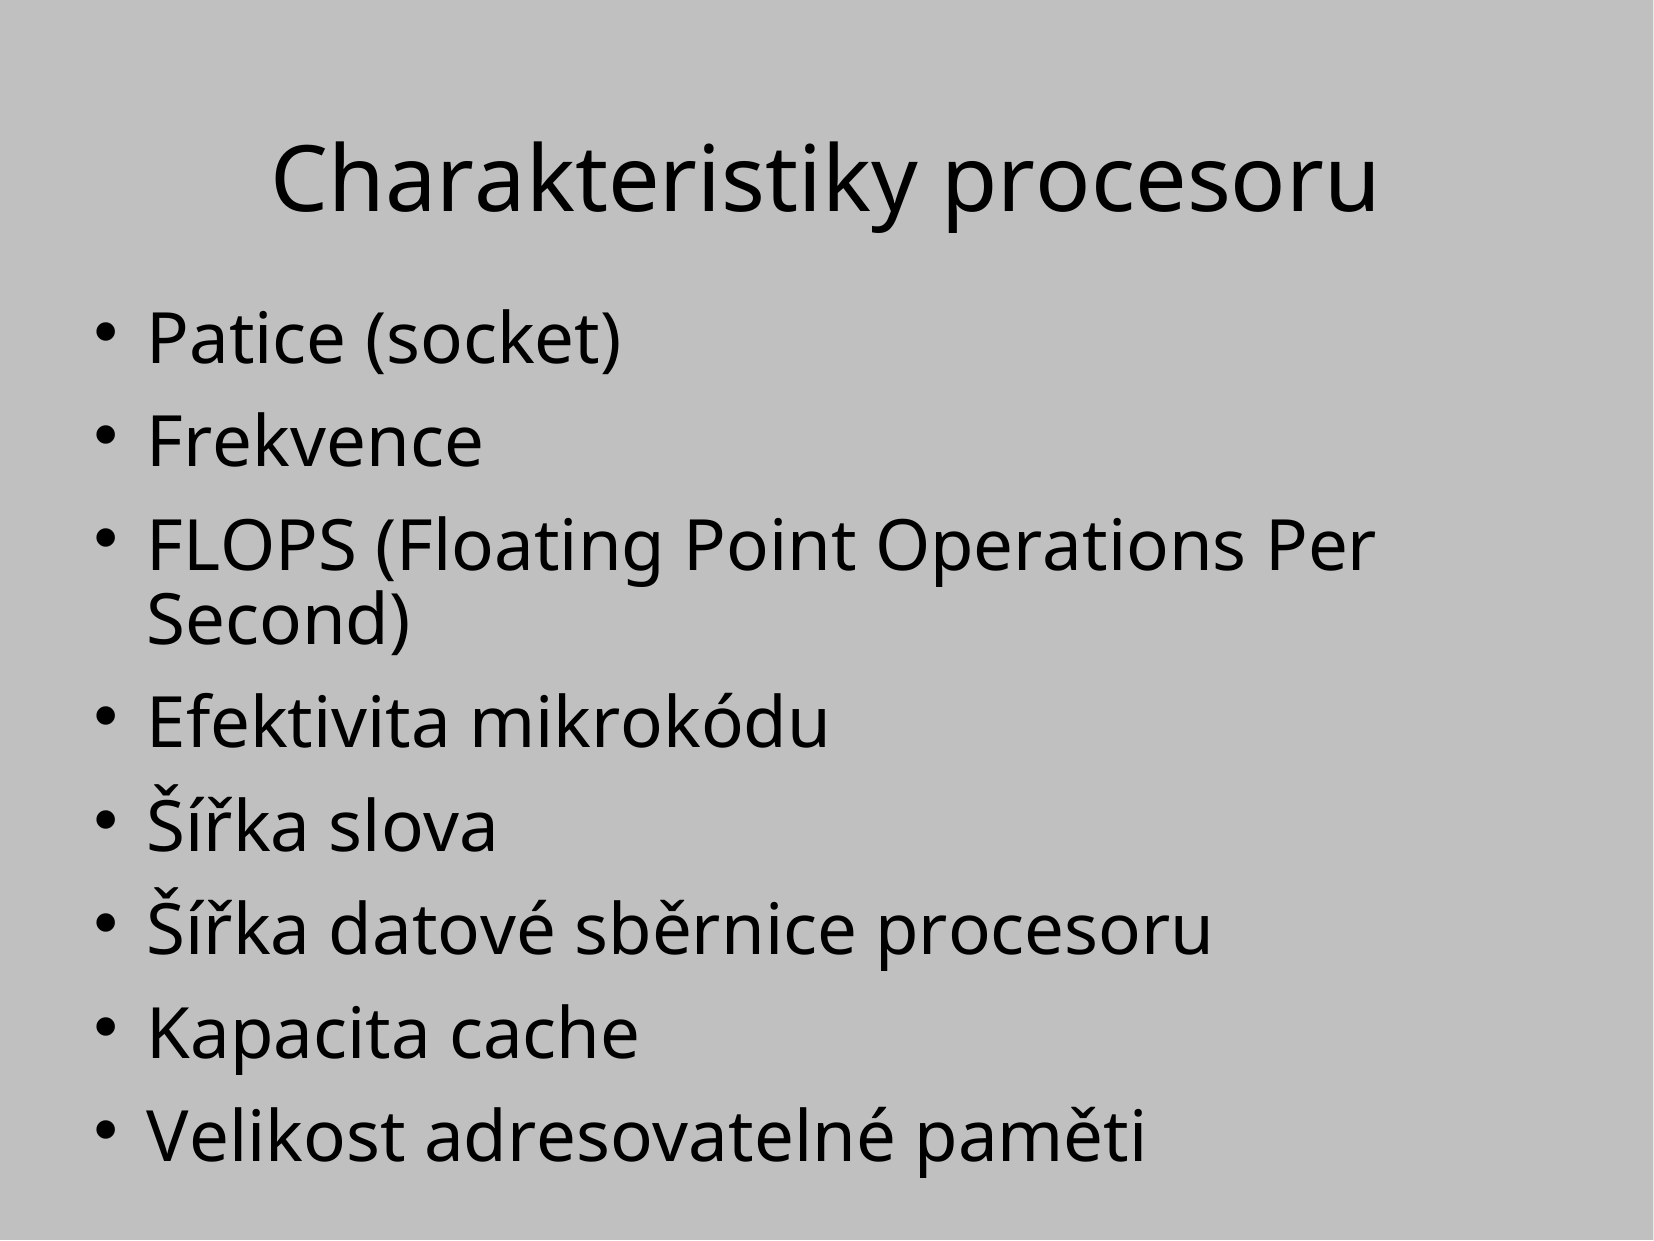

# Charakteristiky procesoru
Patice (socket)‏
Frekvence
FLOPS (Floating Point Operations Per Second)‏
Efektivita mikrokódu
Šířka slova
Šířka datové sběrnice procesoru
Kapacita cache
Velikost adresovatelné paměti